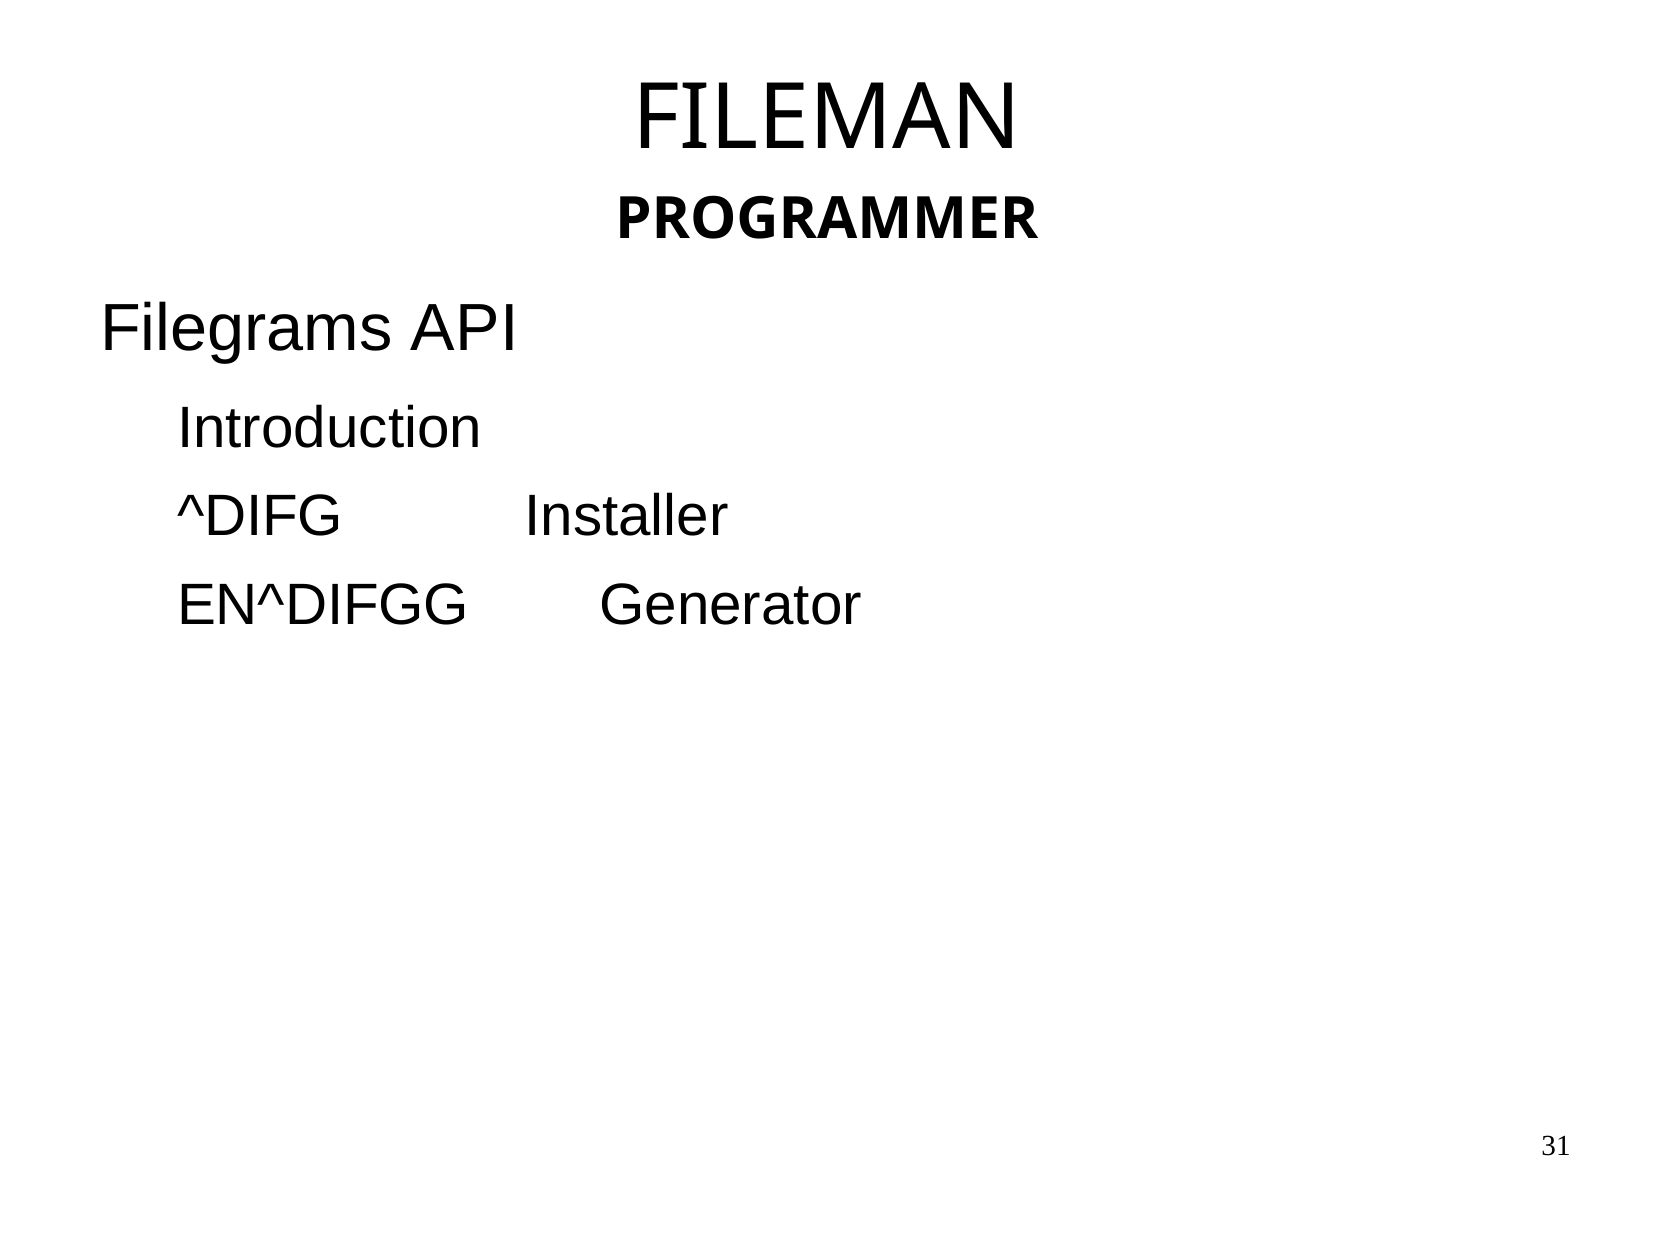

# FILEMAN PROGRAMMER
Filegrams API
Introduction
^DIFG			Installer
EN^DIFGG		Generator
31